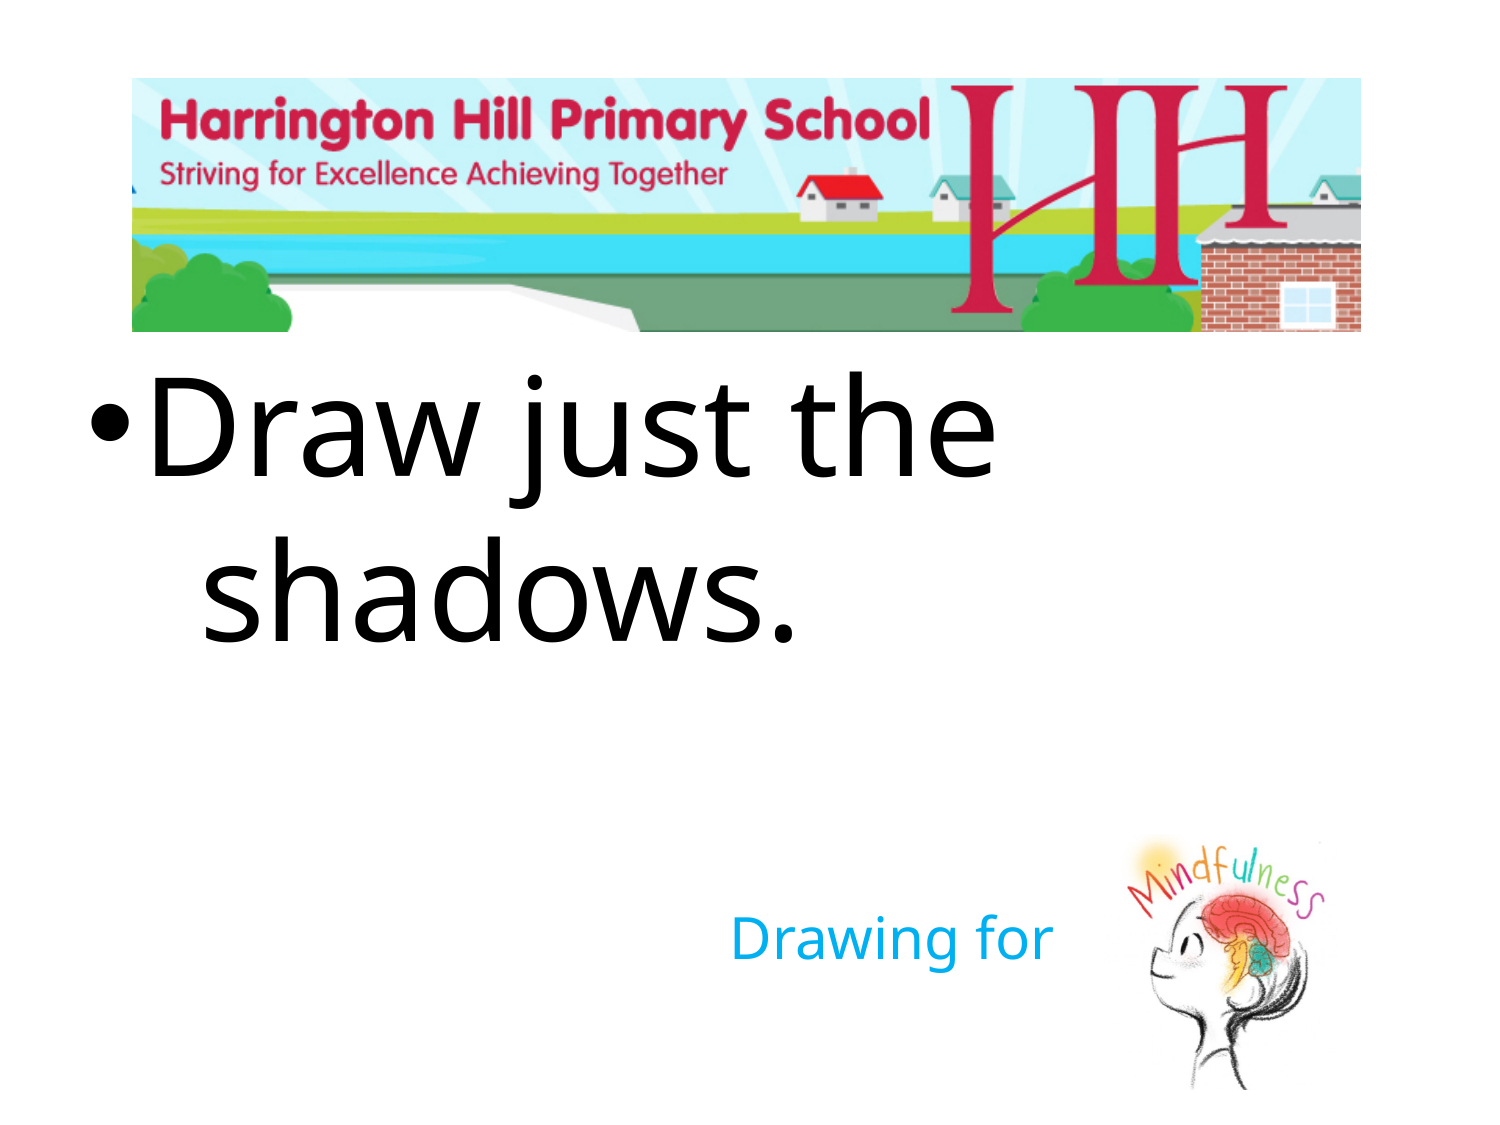

# Draw just the shadows.
Drawing for